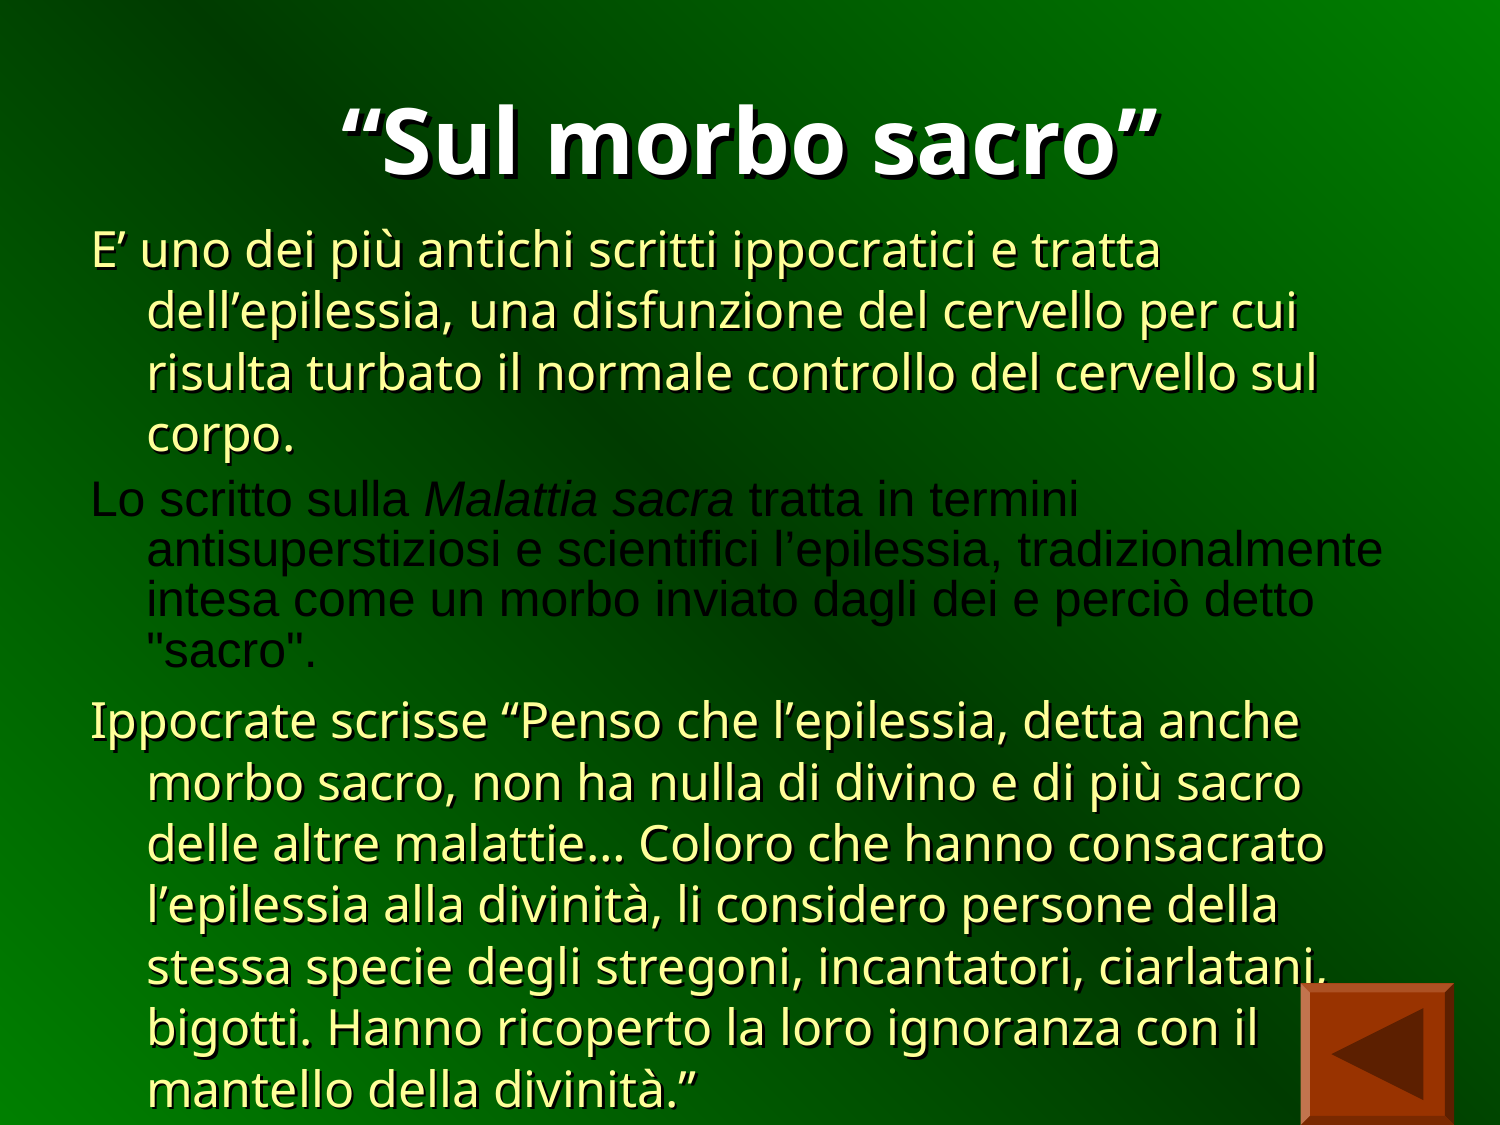

# “Sul morbo sacro”
E’ uno dei più antichi scritti ippocratici e tratta dell’epilessia, una disfunzione del cervello per cui risulta turbato il normale controllo del cervello sul corpo.
Lo scritto sulla Malattia sacra tratta in termini antisuperstiziosi e scientifici l’epilessia, tradizionalmente intesa come un morbo inviato dagli dei e perciò detto "sacro".
Ippocrate scrisse “Penso che l’epilessia, detta anche morbo sacro, non ha nulla di divino e di più sacro delle altre malattie… Coloro che hanno consacrato l’epilessia alla divinità, li considero persone della stessa specie degli stregoni, incantatori, ciarlatani, bigotti. Hanno ricoperto la loro ignoranza con il mantello della divinità.”